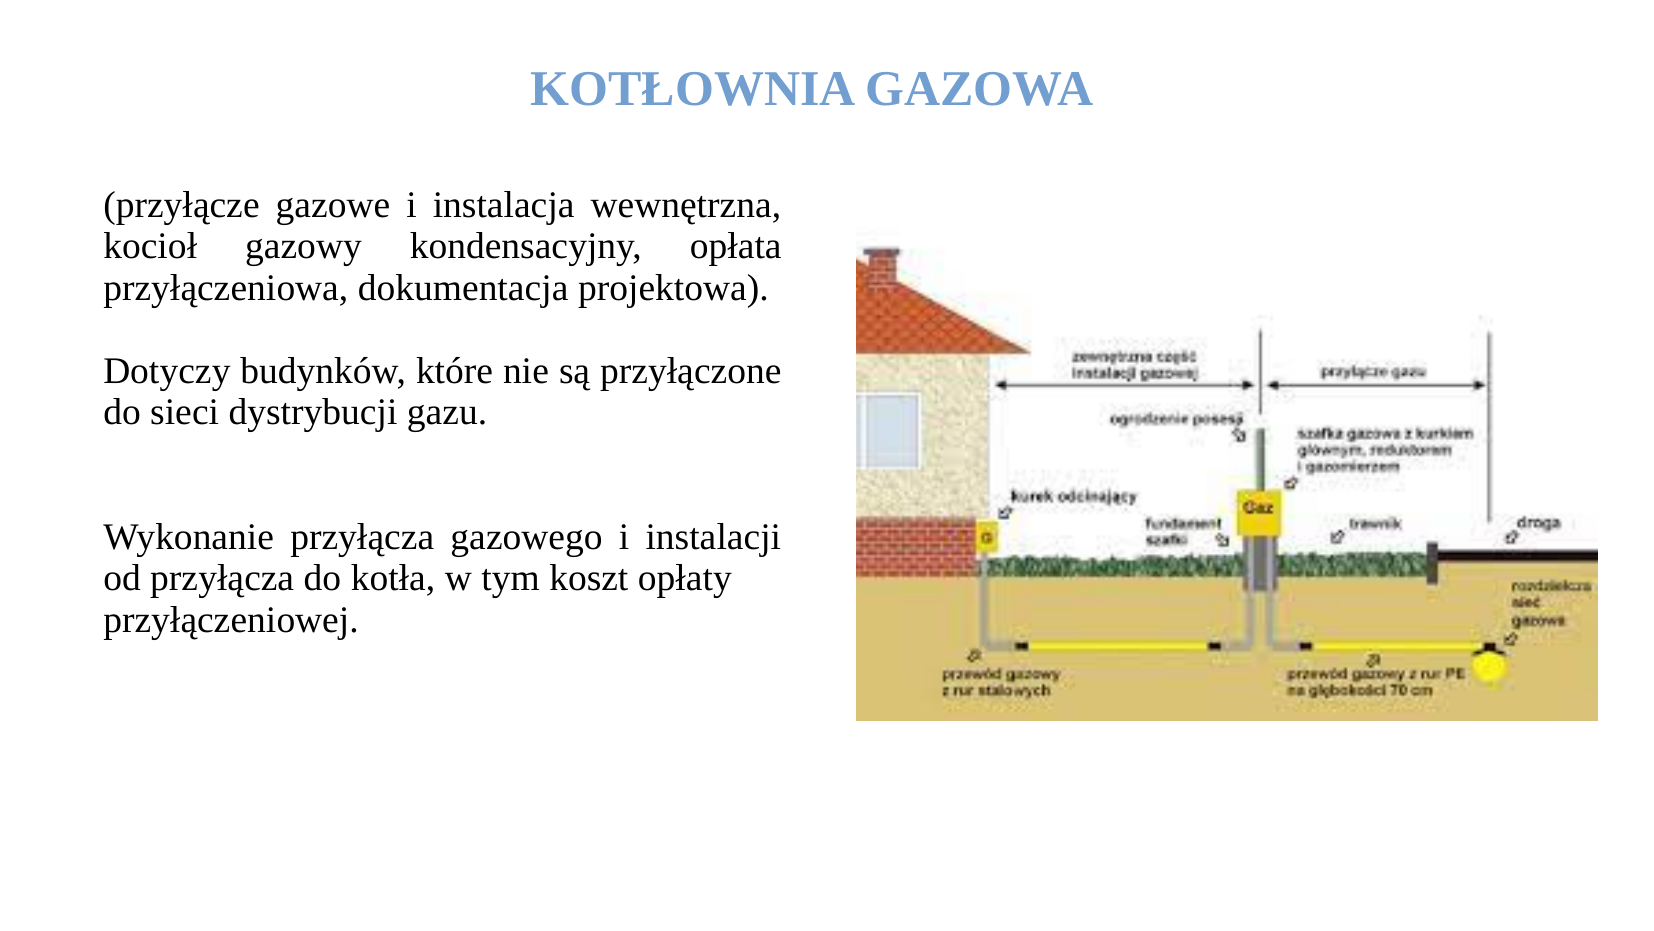

# KOTŁOWNIA GAZOWA
(przyłącze gazowe i instalacja wewnętrzna, kocioł gazowy kondensacyjny, opłata przyłączeniowa, dokumentacja projektowa).
Dotyczy budynków, które nie są przyłączone do sieci dystrybucji gazu.
Wykonanie przyłącza gazowego i instalacji od przyłącza do kotła, w tym koszt opłaty
przyłączeniowej.